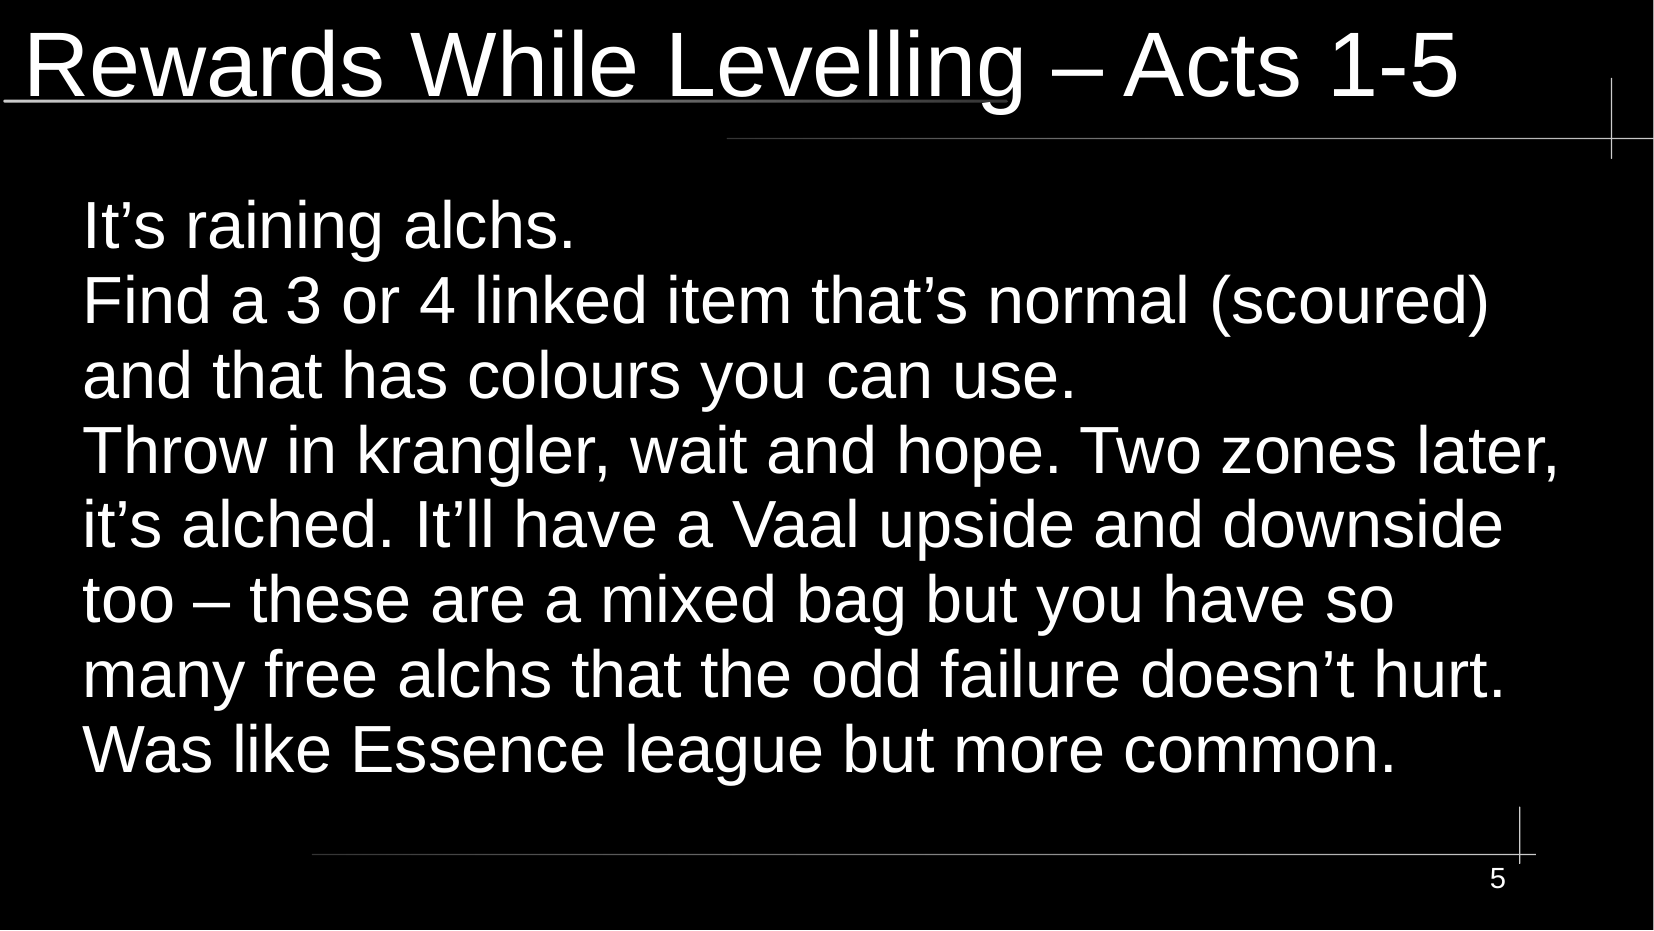

# Rewards While Levelling – Acts 1-5
It’s raining alchs.
Find a 3 or 4 linked item that’s normal (scoured) and that has colours you can use.
Throw in krangler, wait and hope. Two zones later, it’s alched. It’ll have a Vaal upside and downside too – these are a mixed bag but you have so many free alchs that the odd failure doesn’t hurt.
Was like Essence league but more common.
5